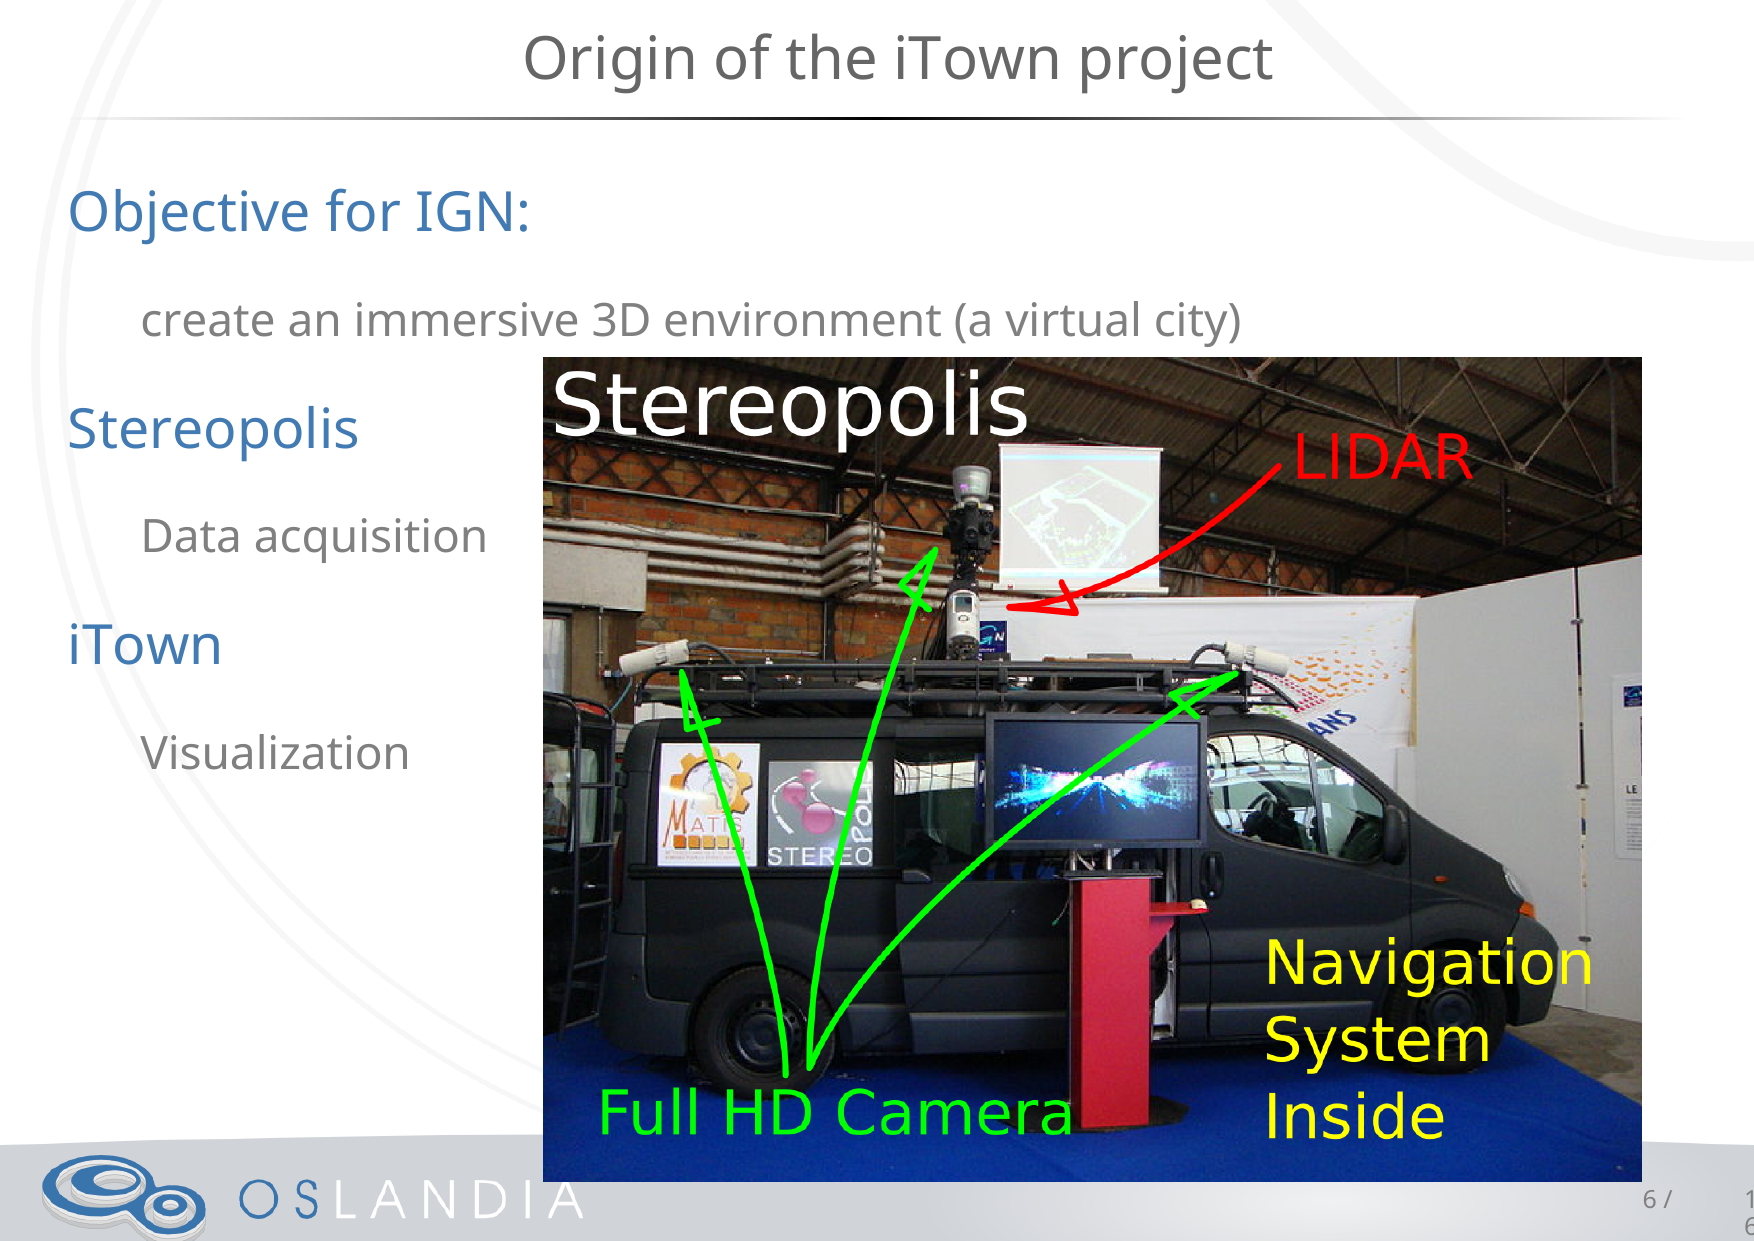

# Origin of the iTown project
Objective for IGN:
create an immersive 3D environment (a virtual city)
Stereopolis
Data acquisition
iTown
Visualization